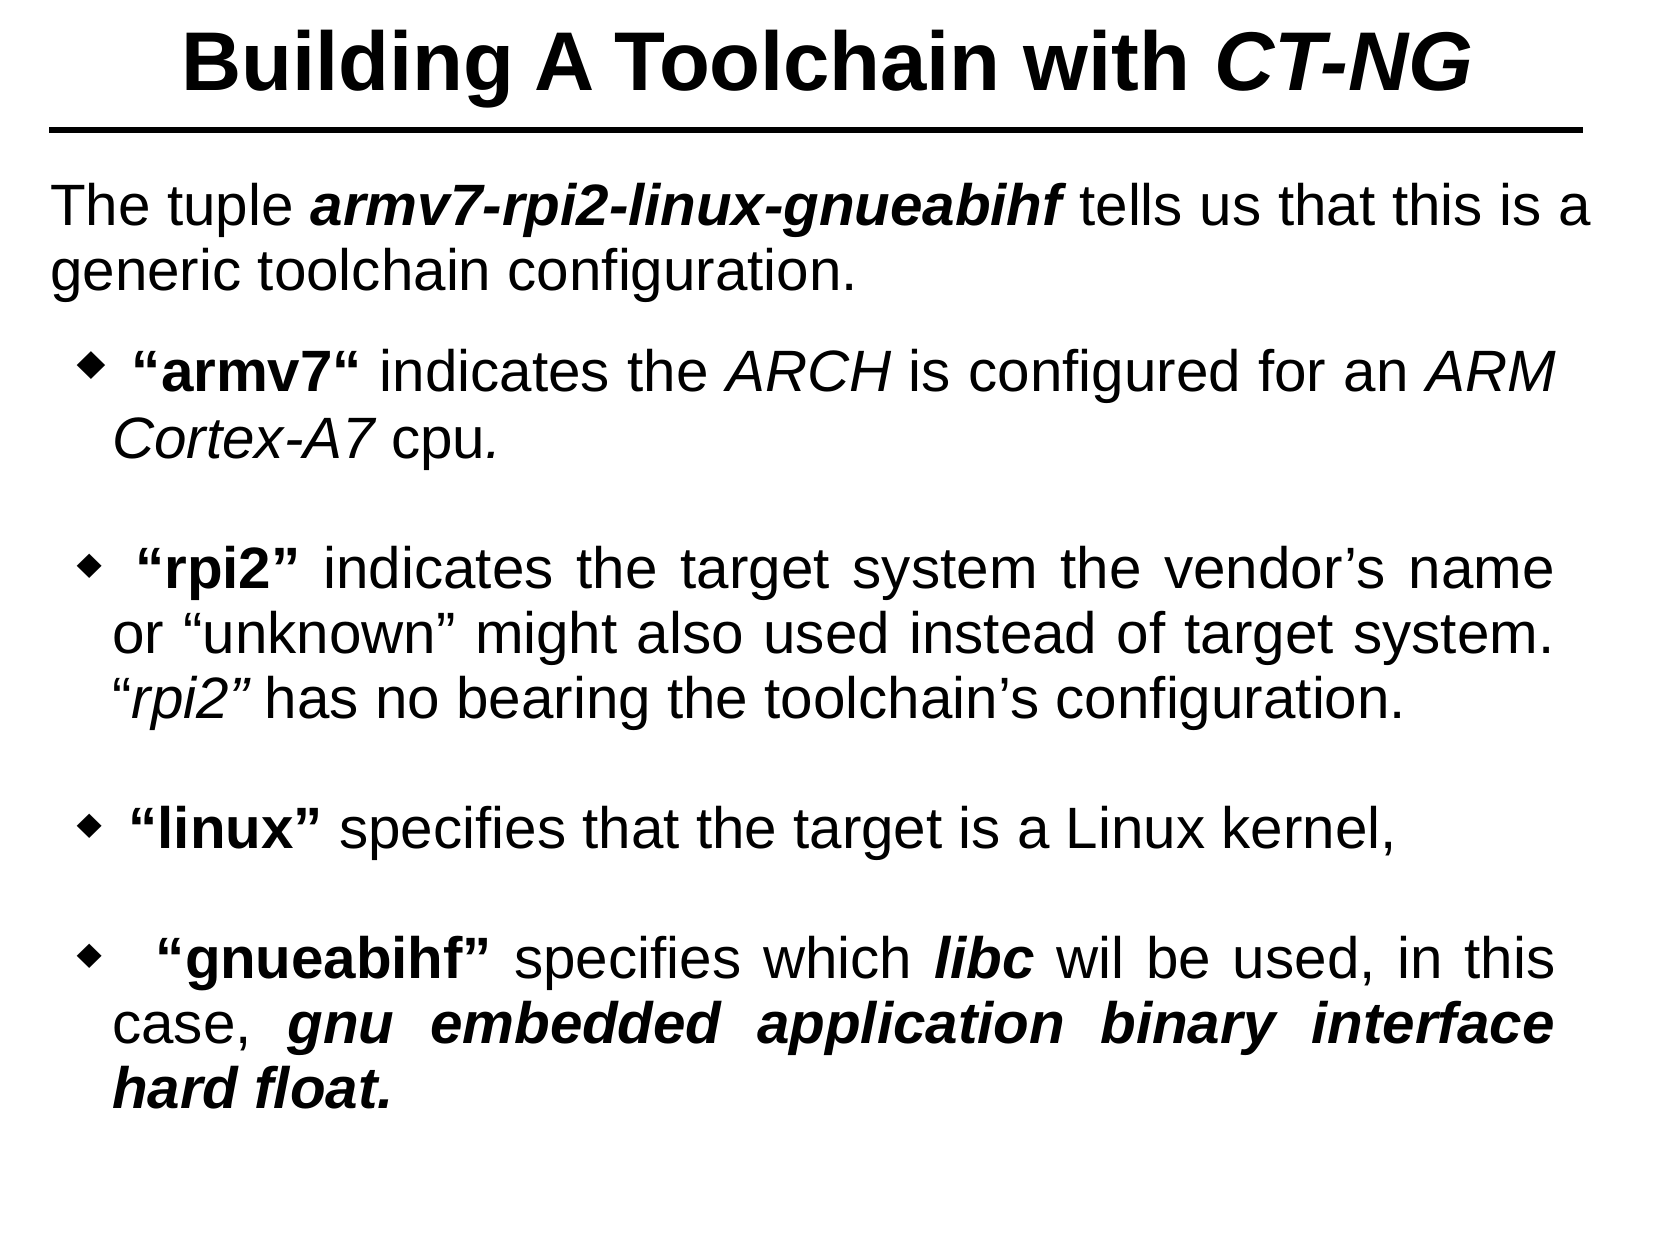

Building A Toolchain with CT-NG
The tuple armv7-rpi2-linux-gnueabihf tells us that this is a generic toolchain configuration.
 “armv7“ indicates the ARCH is configured for an ARM Cortex-A7 cpu.
 “rpi2” indicates the target system the vendor’s name or “unknown” might also used instead of target system. “rpi2” has no bearing the toolchain’s configuration.
 “linux” specifies that the target is a Linux kernel,
 “gnueabihf” specifies which libc wil be used, in this case, gnu embedded application binary interface hard float.